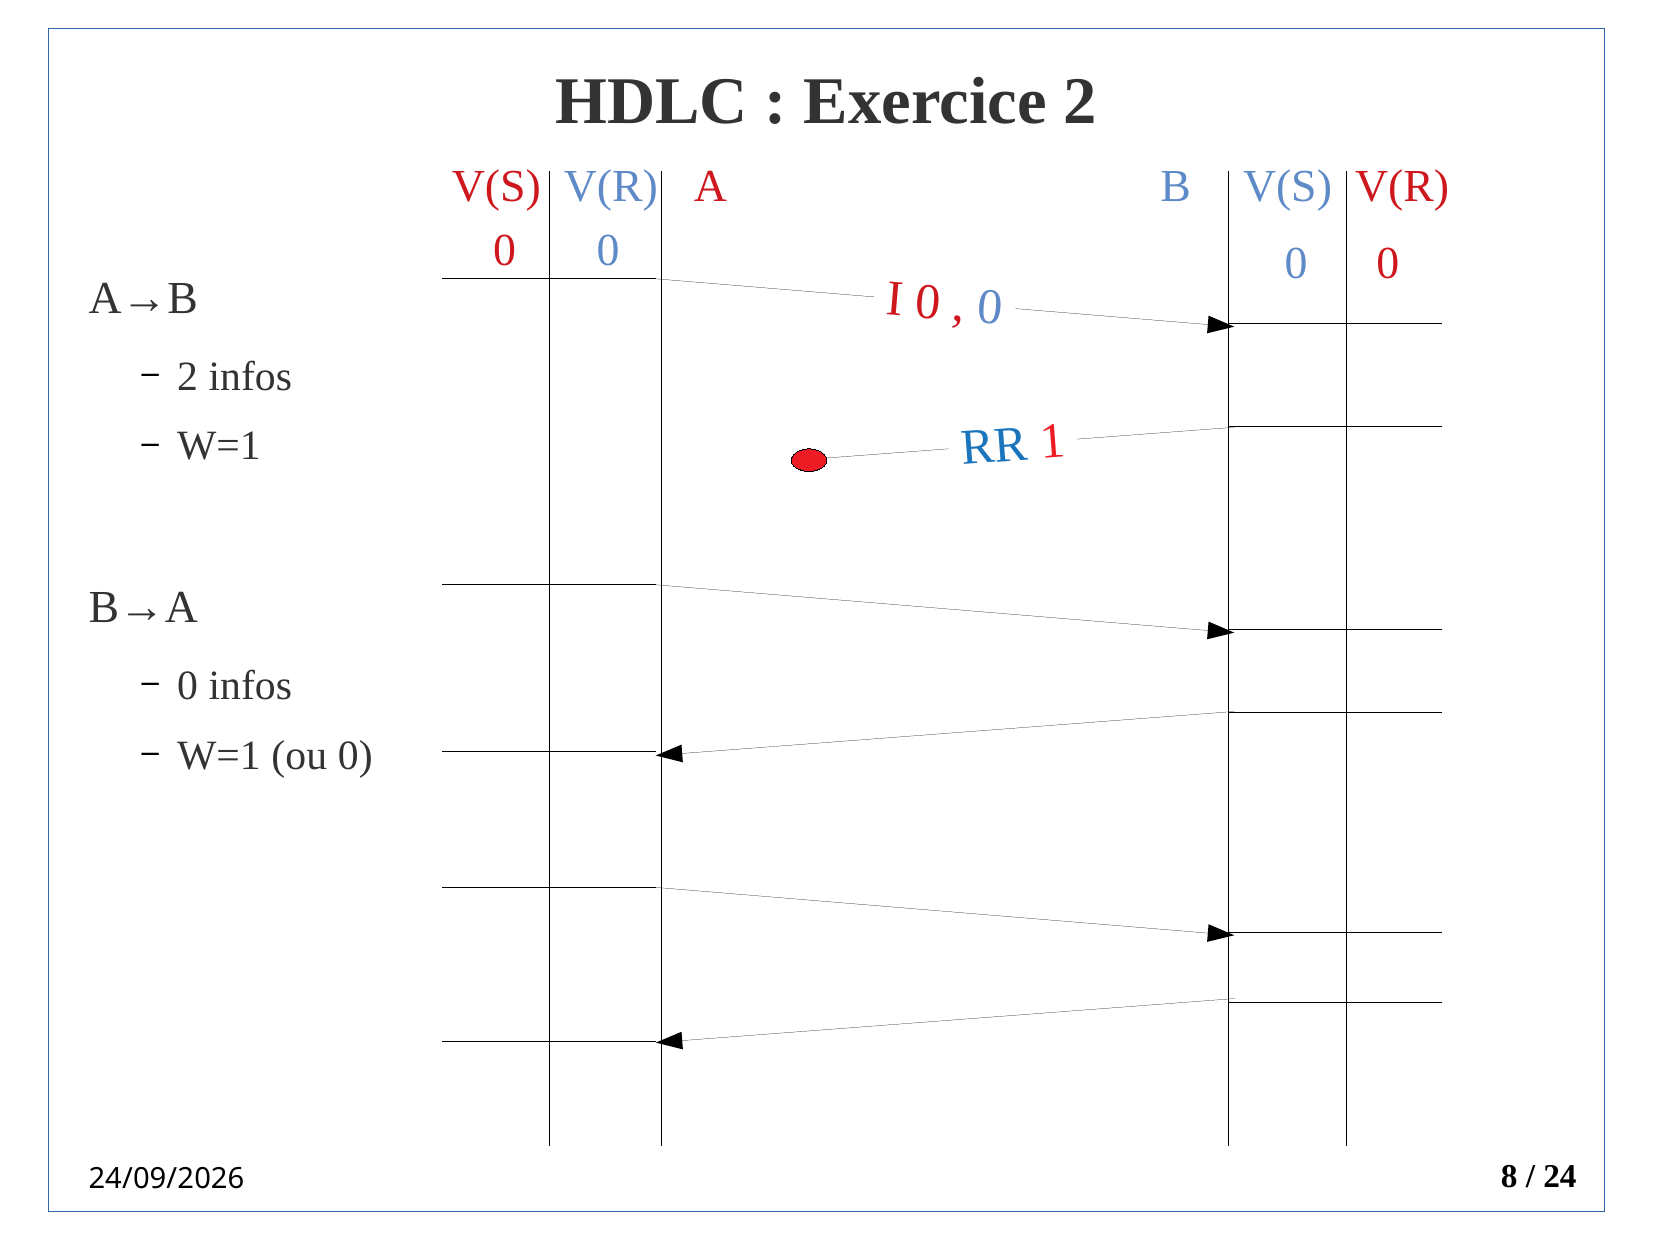

# HDLC : Exercice 2
V(S) V(R)
A
B
V(S) V(R)
A→B
2 infos
W=1
B→A
0 infos
W=1 (ou 0)
0 0
0 0
 I 0 , 0
 RR 1
8